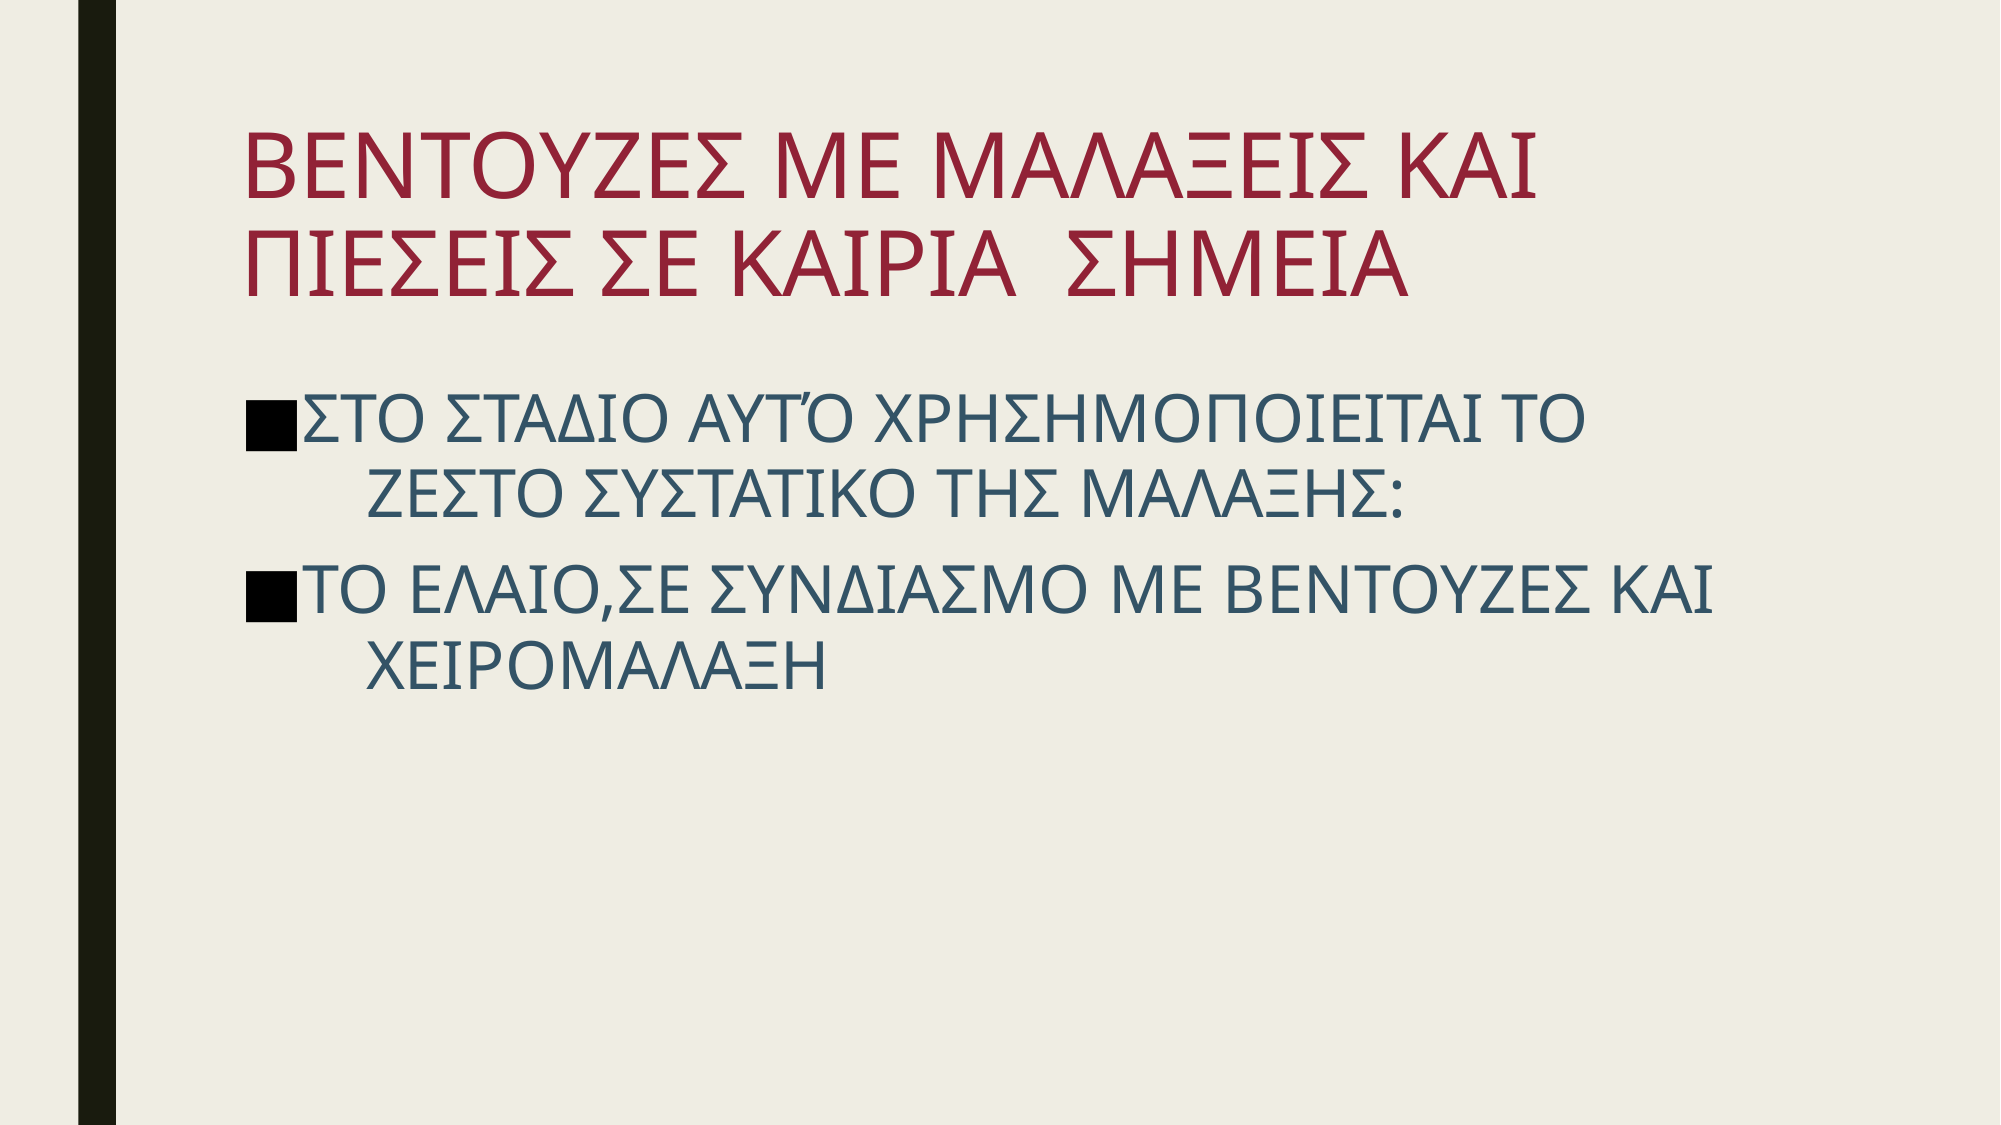

# ΒΕΝΤΟΥΖΕΣ ΜΕ ΜΑΛΑΞΕΙΣ ΚΑΙ ΠΙΕΣΕΙΣ ΣΕ ΚΑΙΡΙΑ ΣΗΜΕΙΑ
ΣΤΟ ΣΤΑΔΙΟ ΑΥΤΌ ΧΡΗΣΗΜΟΠΟΙΕΙΤΑΙ ΤΟ ΖΕΣΤΟ ΣΥΣΤΑΤΙΚΟ ΤΗΣ ΜΑΛΑΞΗΣ:
ΤΟ ΕΛΑΙΟ,ΣΕ ΣΥΝΔΙΑΣΜΟ ΜΕ ΒΕΝΤΟΥΖΕΣ ΚΑΙ ΧΕΙΡΟΜΑΛΑΞΗ